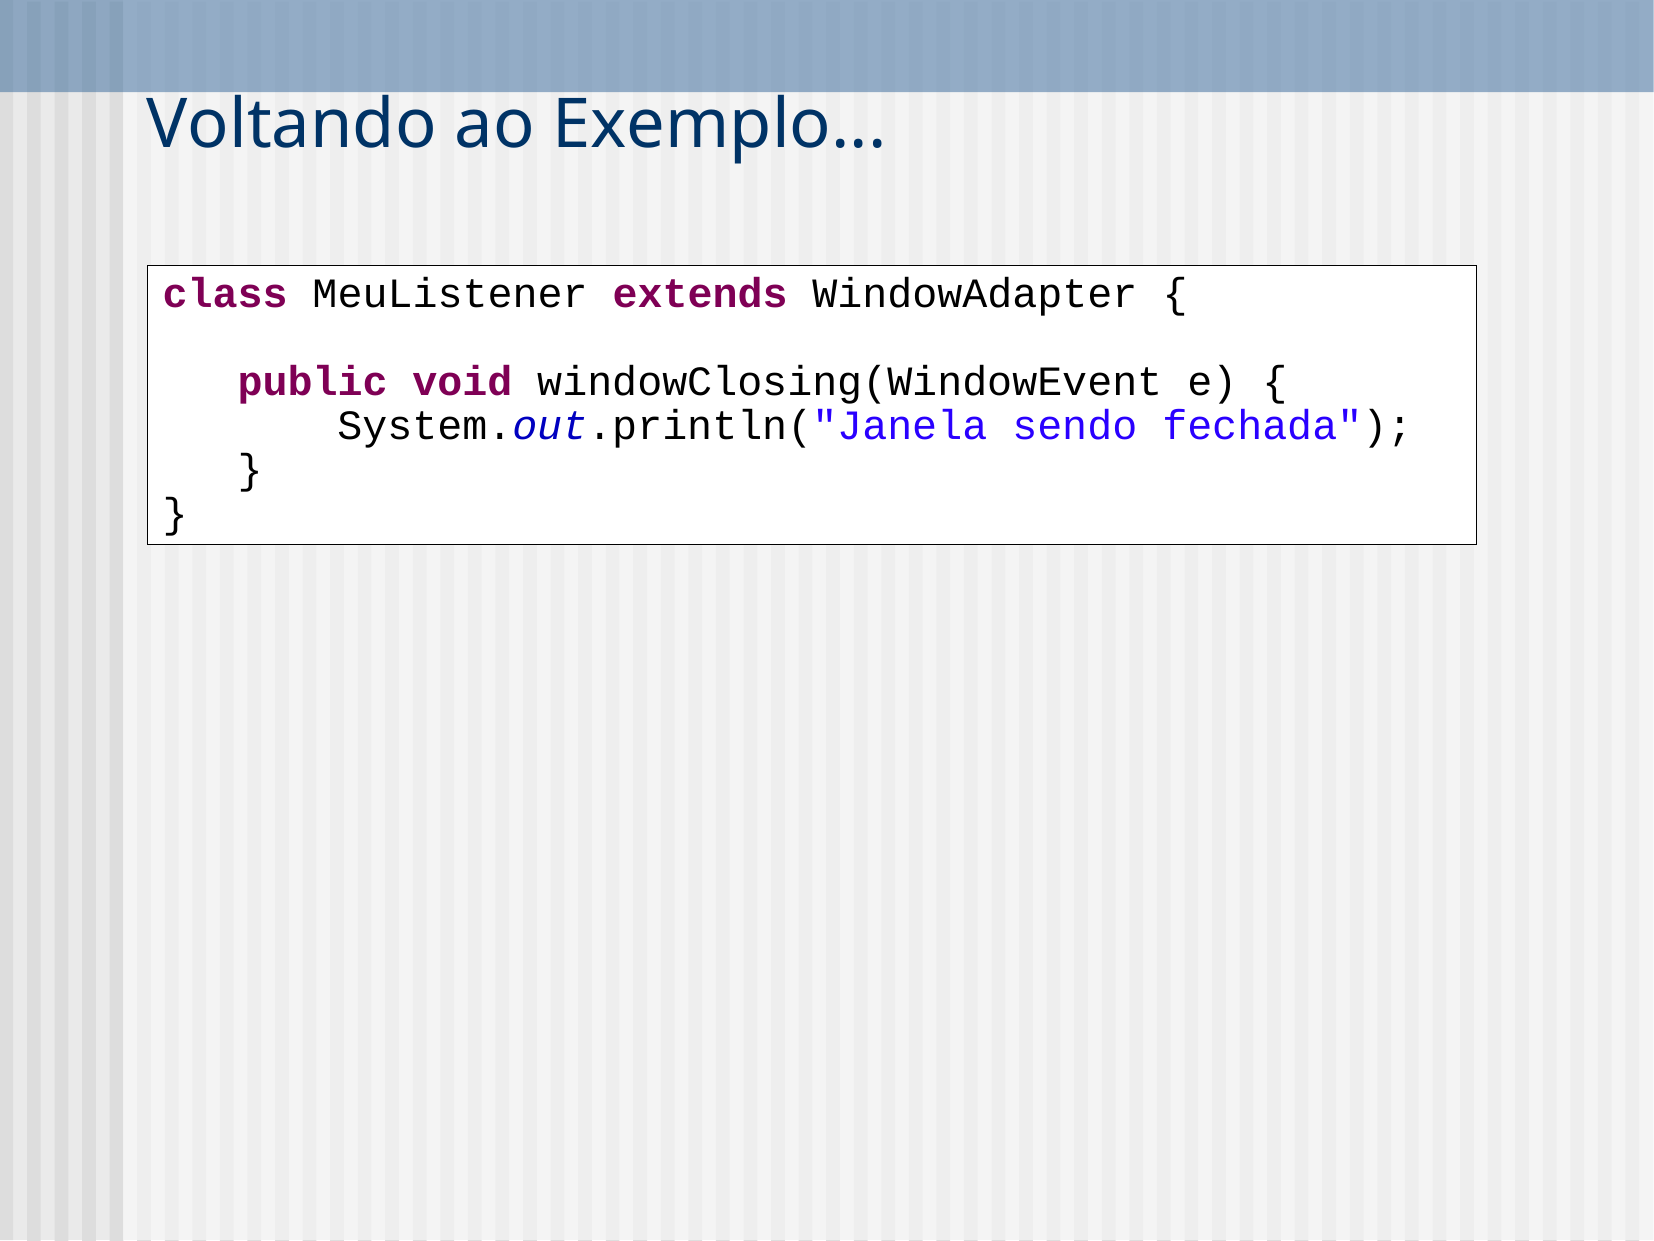

# Voltando ao Exemplo...
class MeuListener extends WindowAdapter {
 public void windowClosing(WindowEvent e) {
 System.out.println("Janela sendo fechada");
 }
}